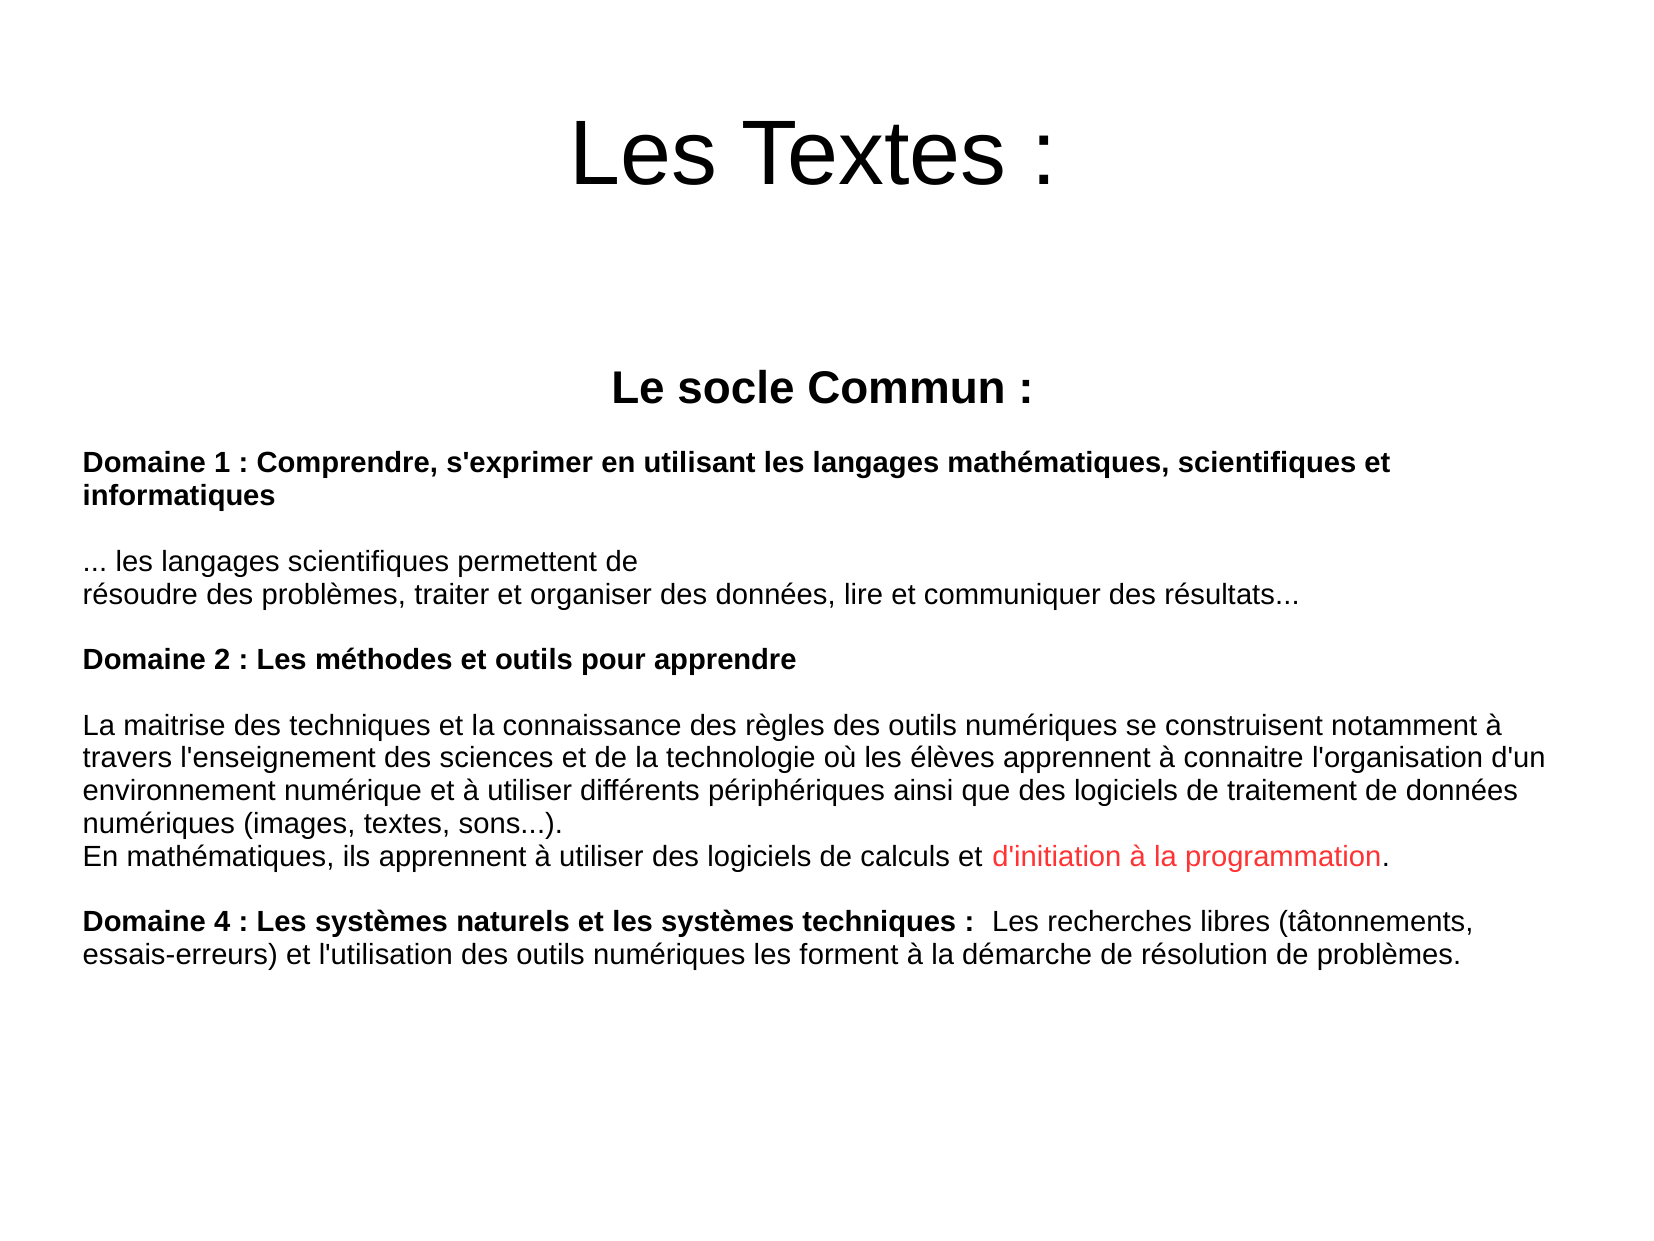

# Les Textes :
Le socle Commun :
Domaine 1 : Comprendre, s'exprimer en utilisant les langages mathématiques, scientifiques et informatiques
... les langages scientifiques permettent de
résoudre des problèmes, traiter et organiser des données, lire et communiquer des résultats...
Domaine 2 : Les méthodes et outils pour apprendre
La maitrise des techniques et la connaissance des règles des outils numériques se construisent notamment à travers l'enseignement des sciences et de la technologie où les élèves apprennent à connaitre l'organisation d'un environnement numérique et à utiliser différents périphériques ainsi que des logiciels de traitement de données numériques (images, textes, sons...).
En mathématiques, ils apprennent à utiliser des logiciels de calculs et d'initiation à la programmation.
Domaine 4 : Les systèmes naturels et les systèmes techniques : Les recherches libres (tâtonnements, essais-erreurs) et l'utilisation des outils numériques les forment à la démarche de résolution de problèmes.